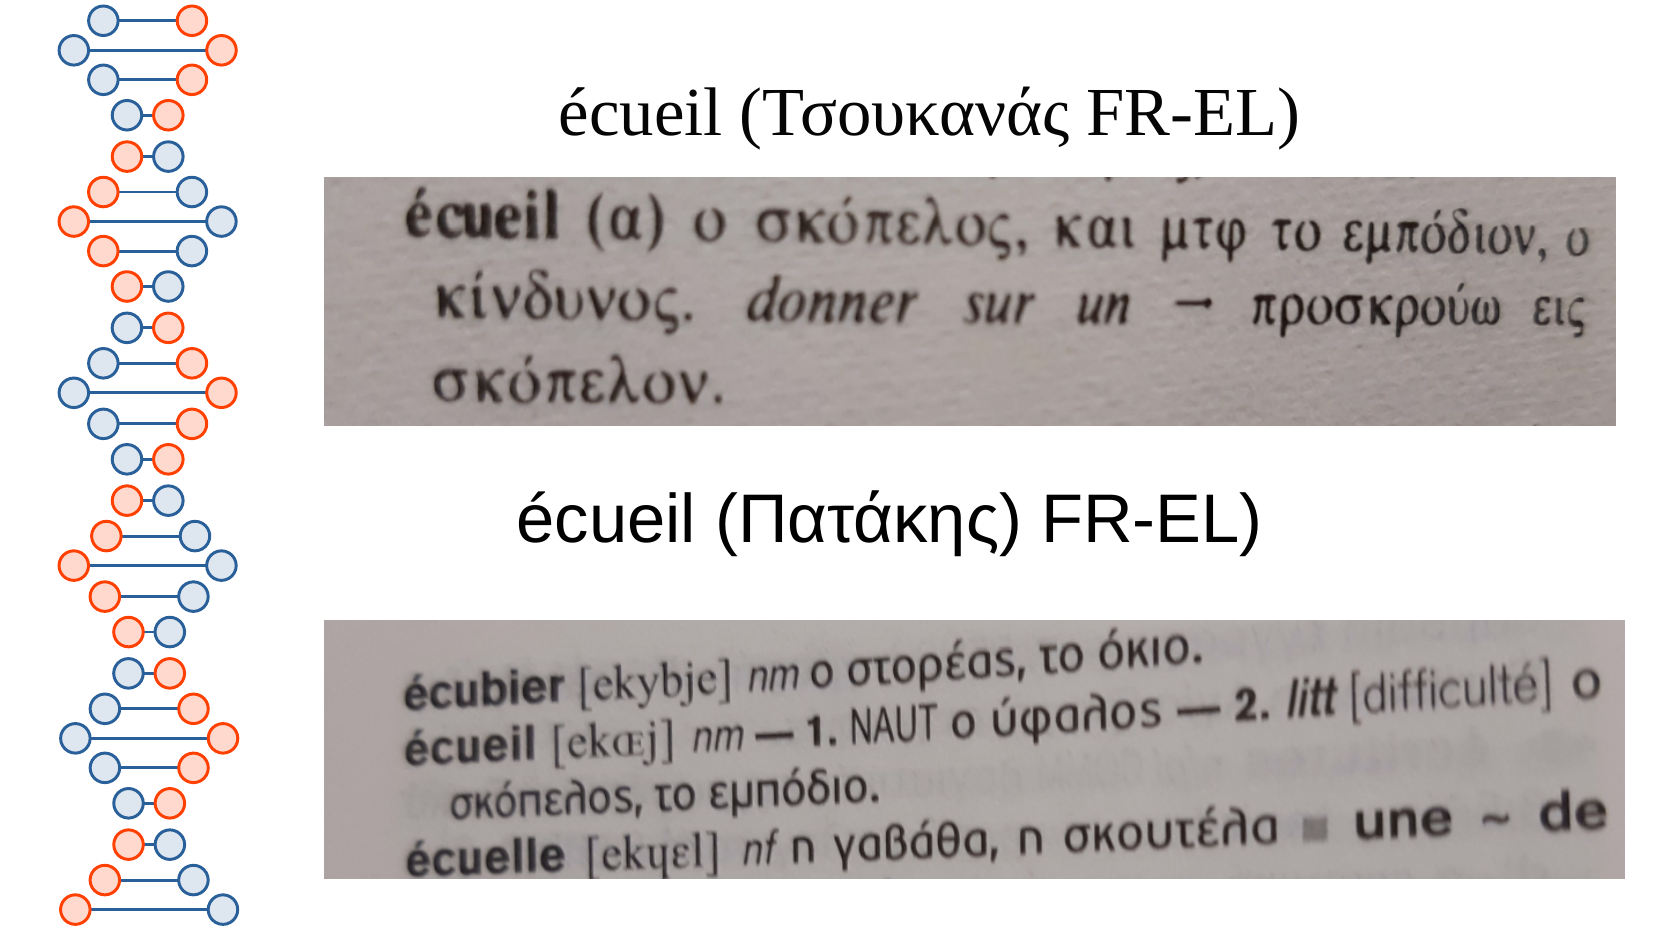

# écueil (Τσουκανάς FR-EL)
écueil (Πατάκης) FR-EL)
10